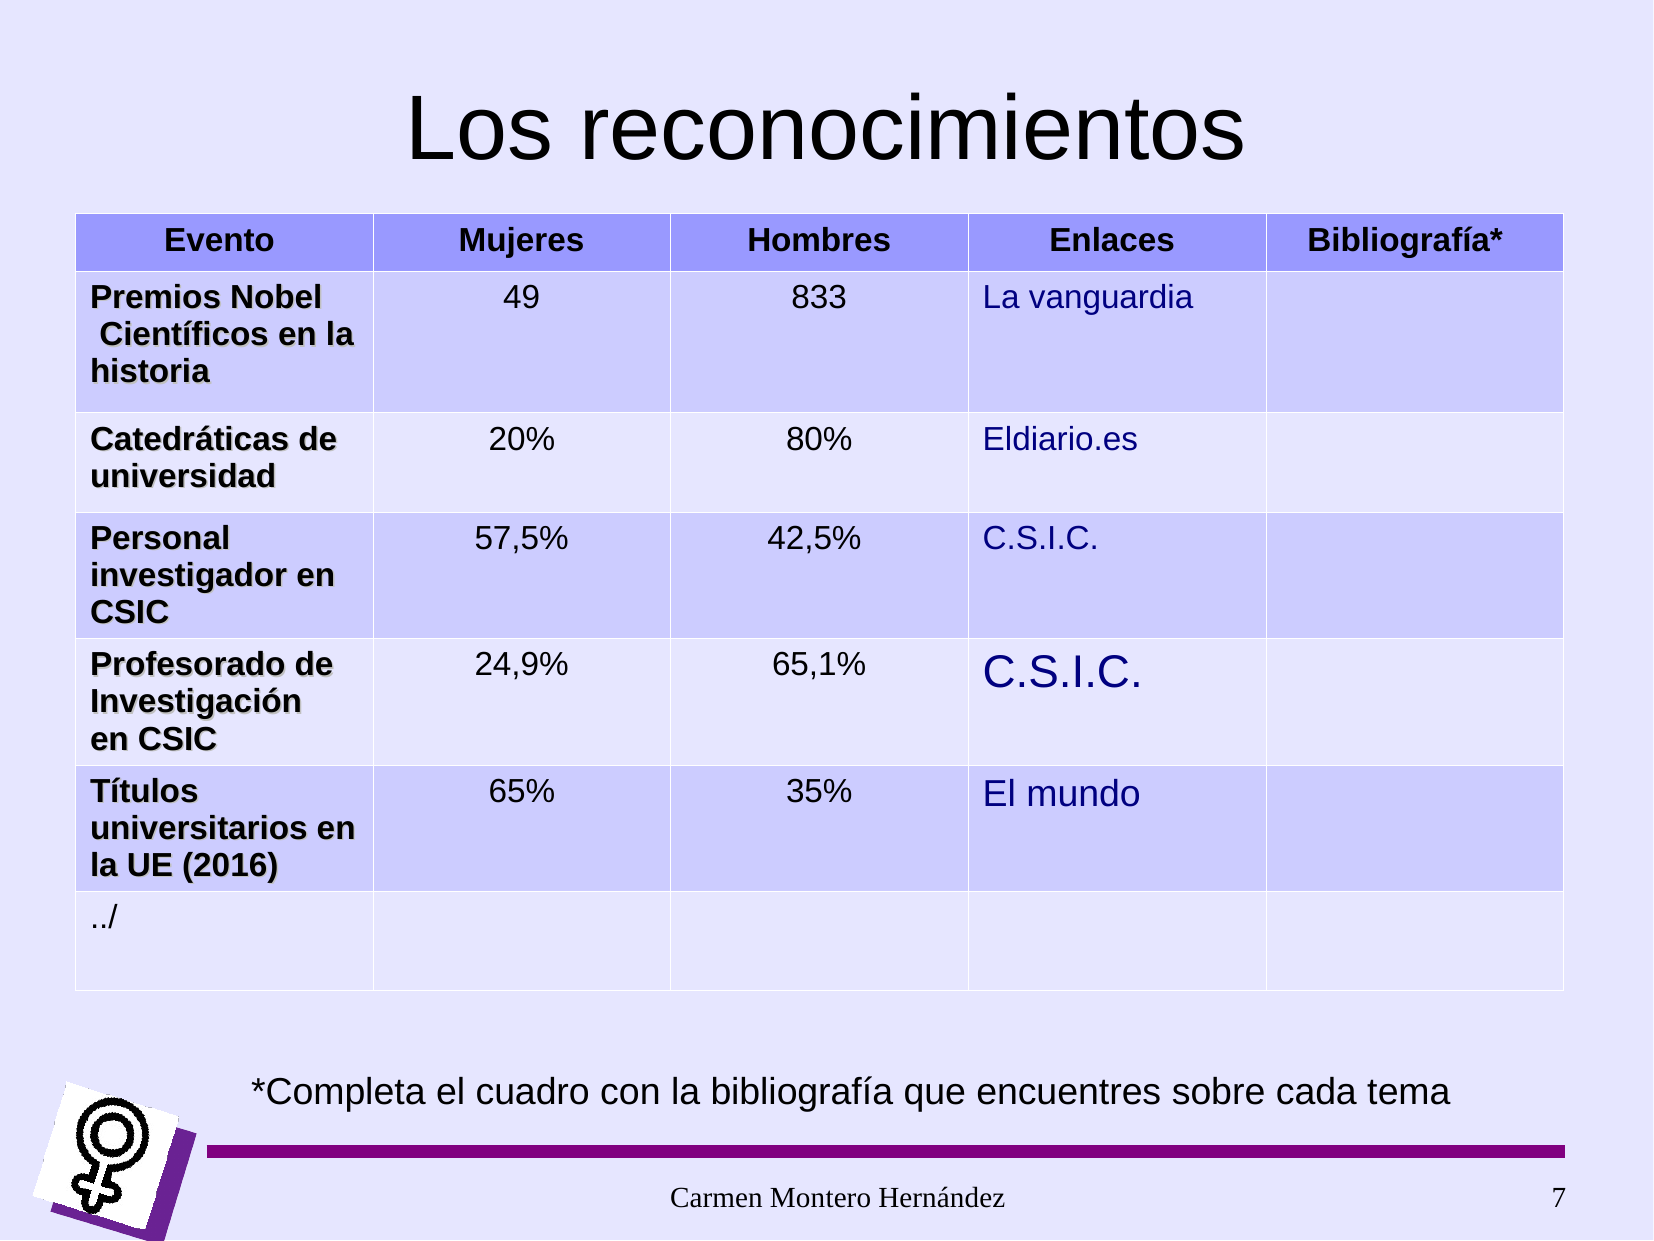

# Los reconocimientos
| Evento | Mujeres | Hombres | Enlaces | Bibliografía\* |
| --- | --- | --- | --- | --- |
| Premios Nobel Científicos en la historia | 49 | 833 | La vanguardia | |
| Catedráticas de universidad | 20% | 80% | Eldiario.es | |
| Personal investigador en CSIC | 57,5% | 42,5% | C.S.I.C. | |
| Profesorado de Investigación en CSIC | 24,9% | 65,1% | C.S.I.C. | |
| Títulos universitarios en la UE (2016) | 65% | 35% | El mundo | |
| ../ | | | | |
*Completa el cuadro con la bibliografía que encuentres sobre cada tema
Carmen Montero Hernández
7